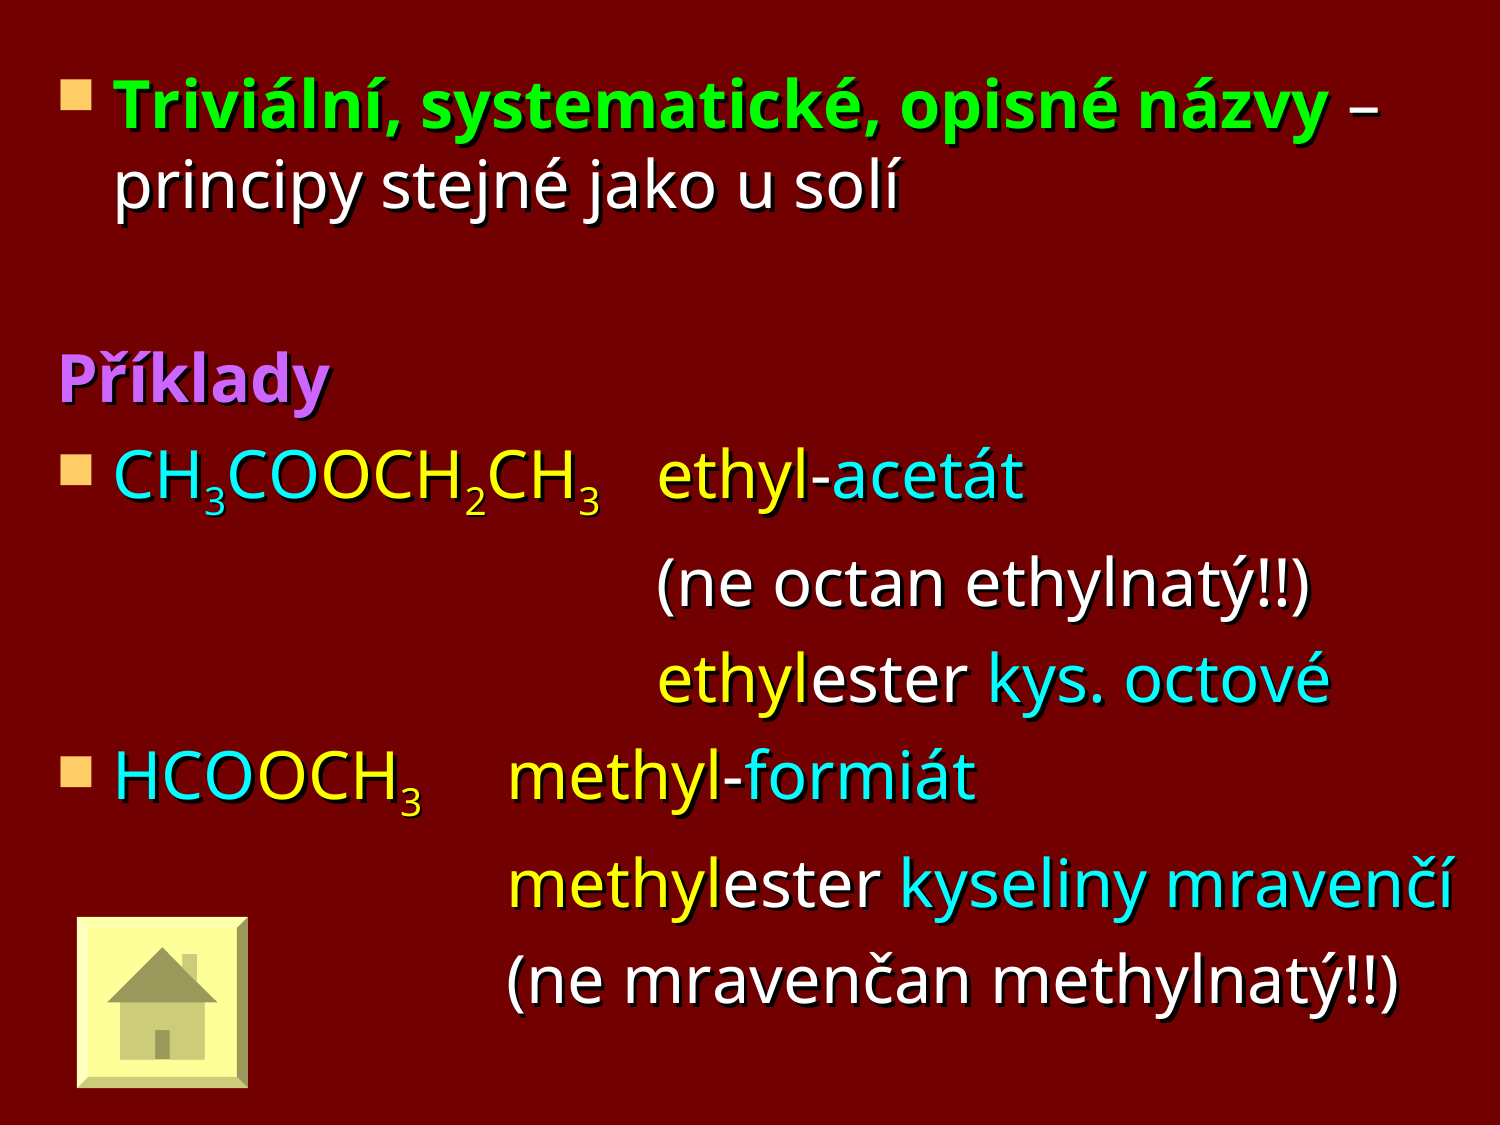

#
Triviální, systematické, opisné názvy – principy stejné jako u solí
Příklady
CH3COOCH2CH3	ethyl-acetát
					(ne octan ethylnatý!!)
					ethylester kys. octové
HCOOCH3	methyl-formiát
				methylester kyseliny mravenčí
				(ne mravenčan methylnatý!!)